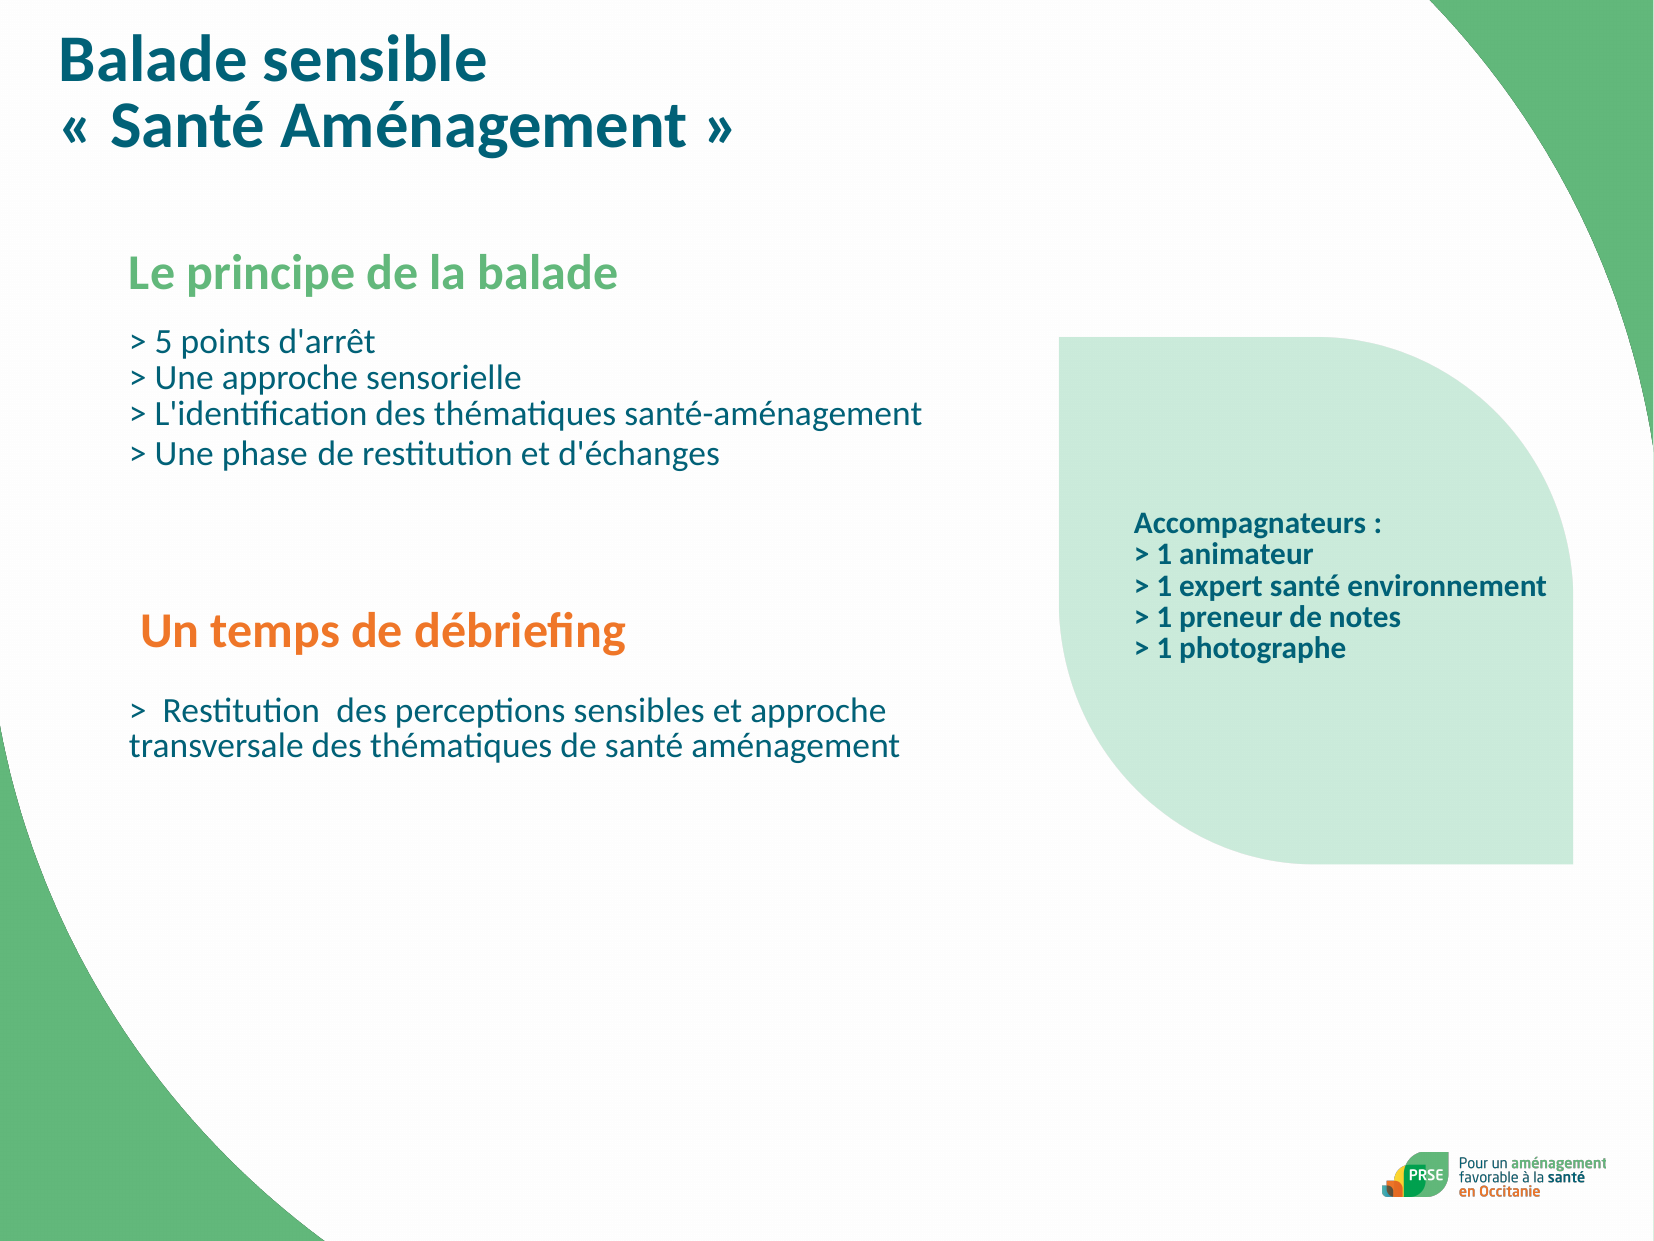

Balade sensible
« Santé Aménagement »
Le principe de la balade
> 5 points d'arrêt
> Une approche sensorielle
> L'identification des thématiques santé-aménagement
> Une phase de restitution et d'échanges
Accompagnateurs :
> 1 animateur
> 1 expert santé environnement
> 1 preneur de notes
> 1 photographe
 Un temps de débriefing
> Restitution des perceptions sensibles et approche transversale des thématiques de santé aménagement